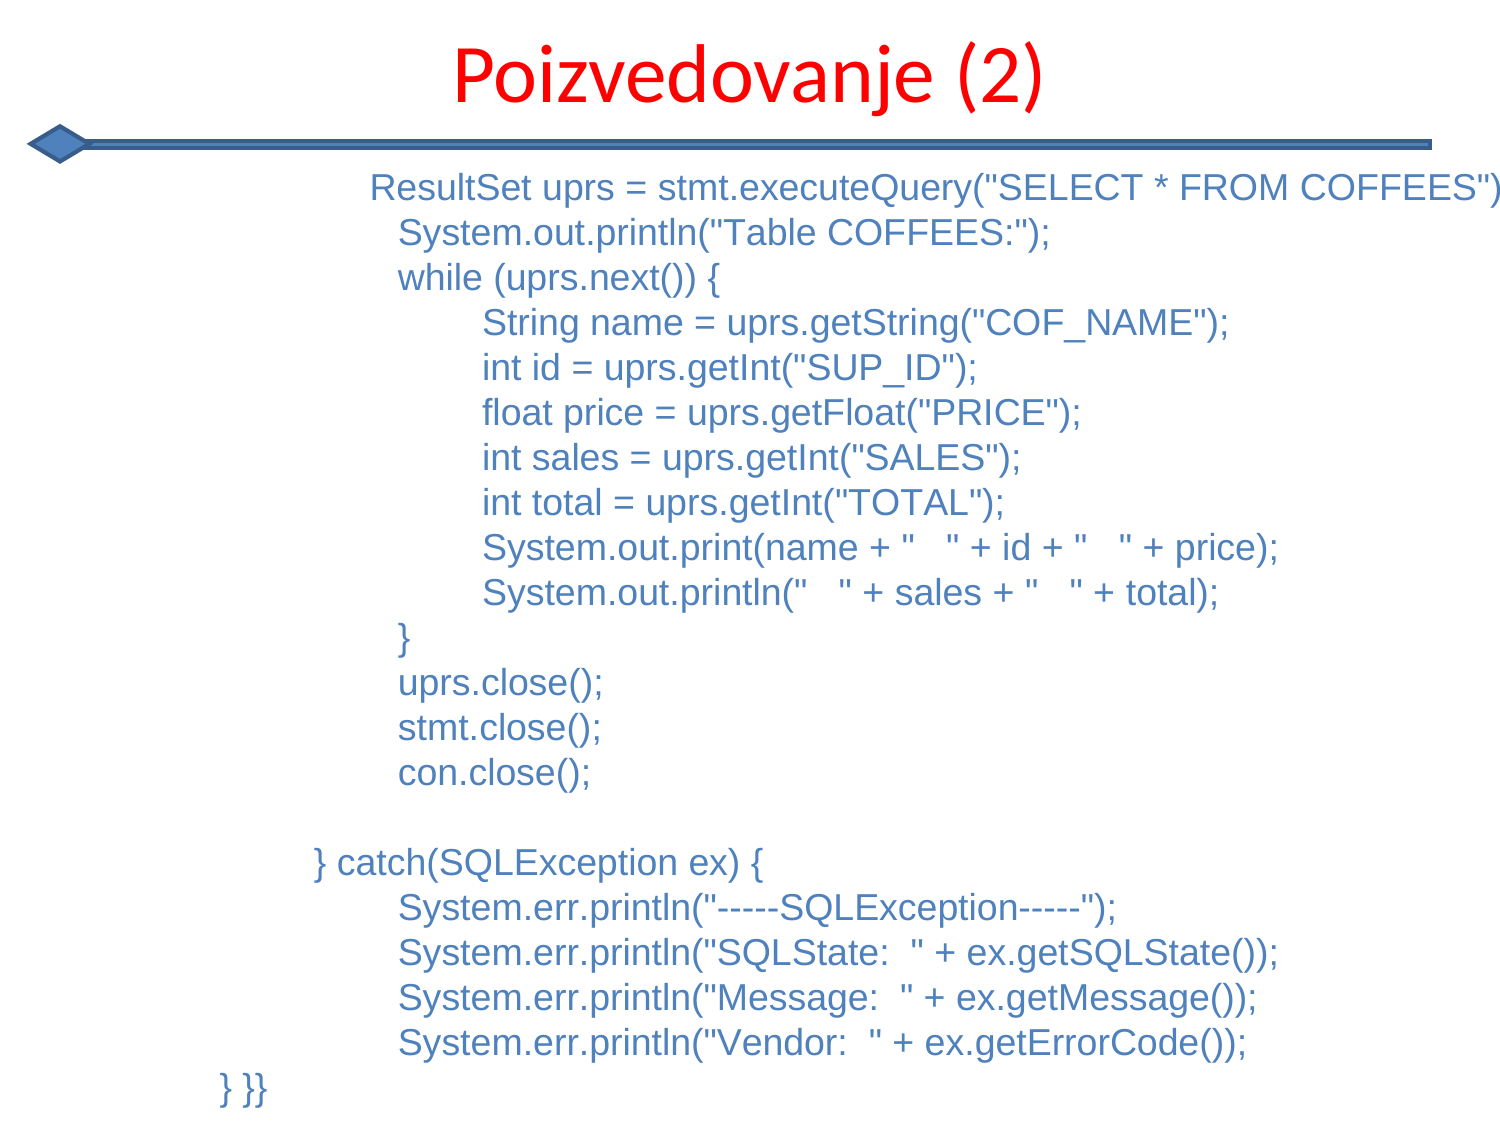

# Poizvedovanje (2)
 	 ResultSet uprs = stmt.executeQuery("SELECT * FROM COFFEES");
 System.out.println("Table COFFEES:");
 while (uprs.next()) {
 String name = uprs.getString("COF_NAME");
 int id = uprs.getInt("SUP_ID");
 float price = uprs.getFloat("PRICE");
 int sales = uprs.getInt("SALES");
 int total = uprs.getInt("TOTAL");
 System.out.print(name + " " + id + " " + price);
 System.out.println(" " + sales + " " + total);
 }
 uprs.close();
 stmt.close();
 con.close();
 } catch(SQLException ex) {
 System.err.println("-----SQLException-----");
 System.err.println("SQLState: " + ex.getSQLState());
 System.err.println("Message: " + ex.getMessage());
 System.err.println("Vendor: " + ex.getErrorCode());
 } }}